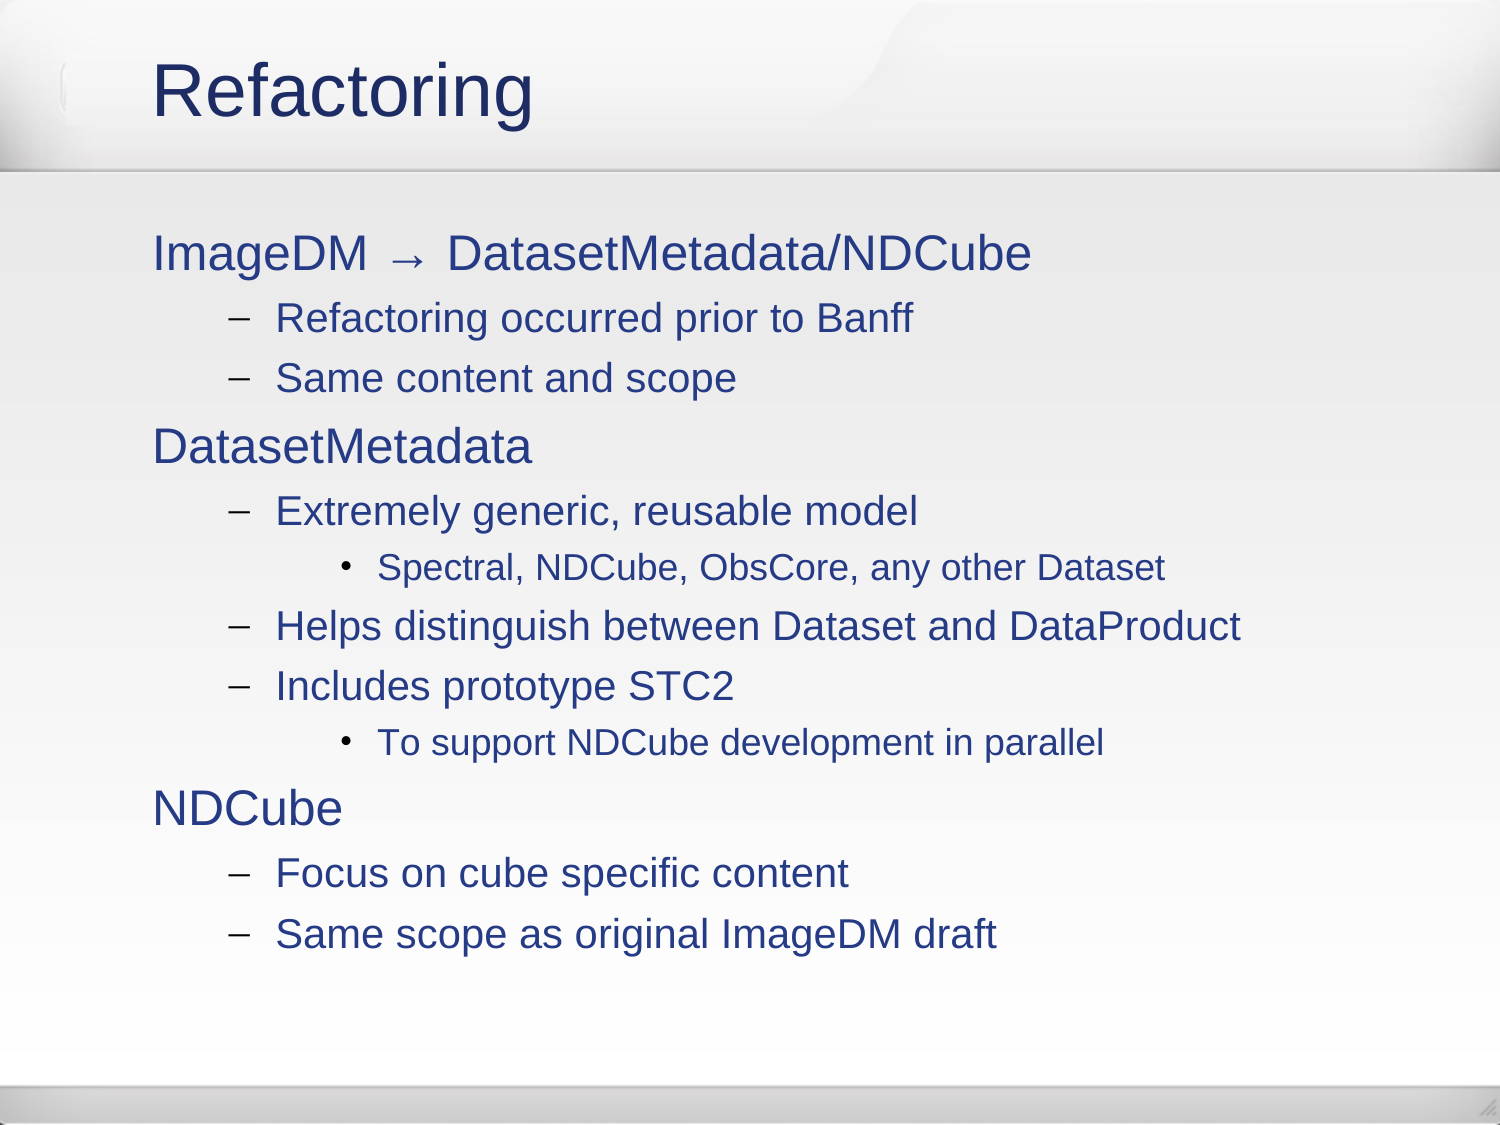

# Refactoring
ImageDM → DatasetMetadata/NDCube
Refactoring occurred prior to Banff
Same content and scope
DatasetMetadata
Extremely generic, reusable model
Spectral, NDCube, ObsCore, any other Dataset
Helps distinguish between Dataset and DataProduct
Includes prototype STC2
To support NDCube development in parallel
NDCube
Focus on cube specific content
Same scope as original ImageDM draft